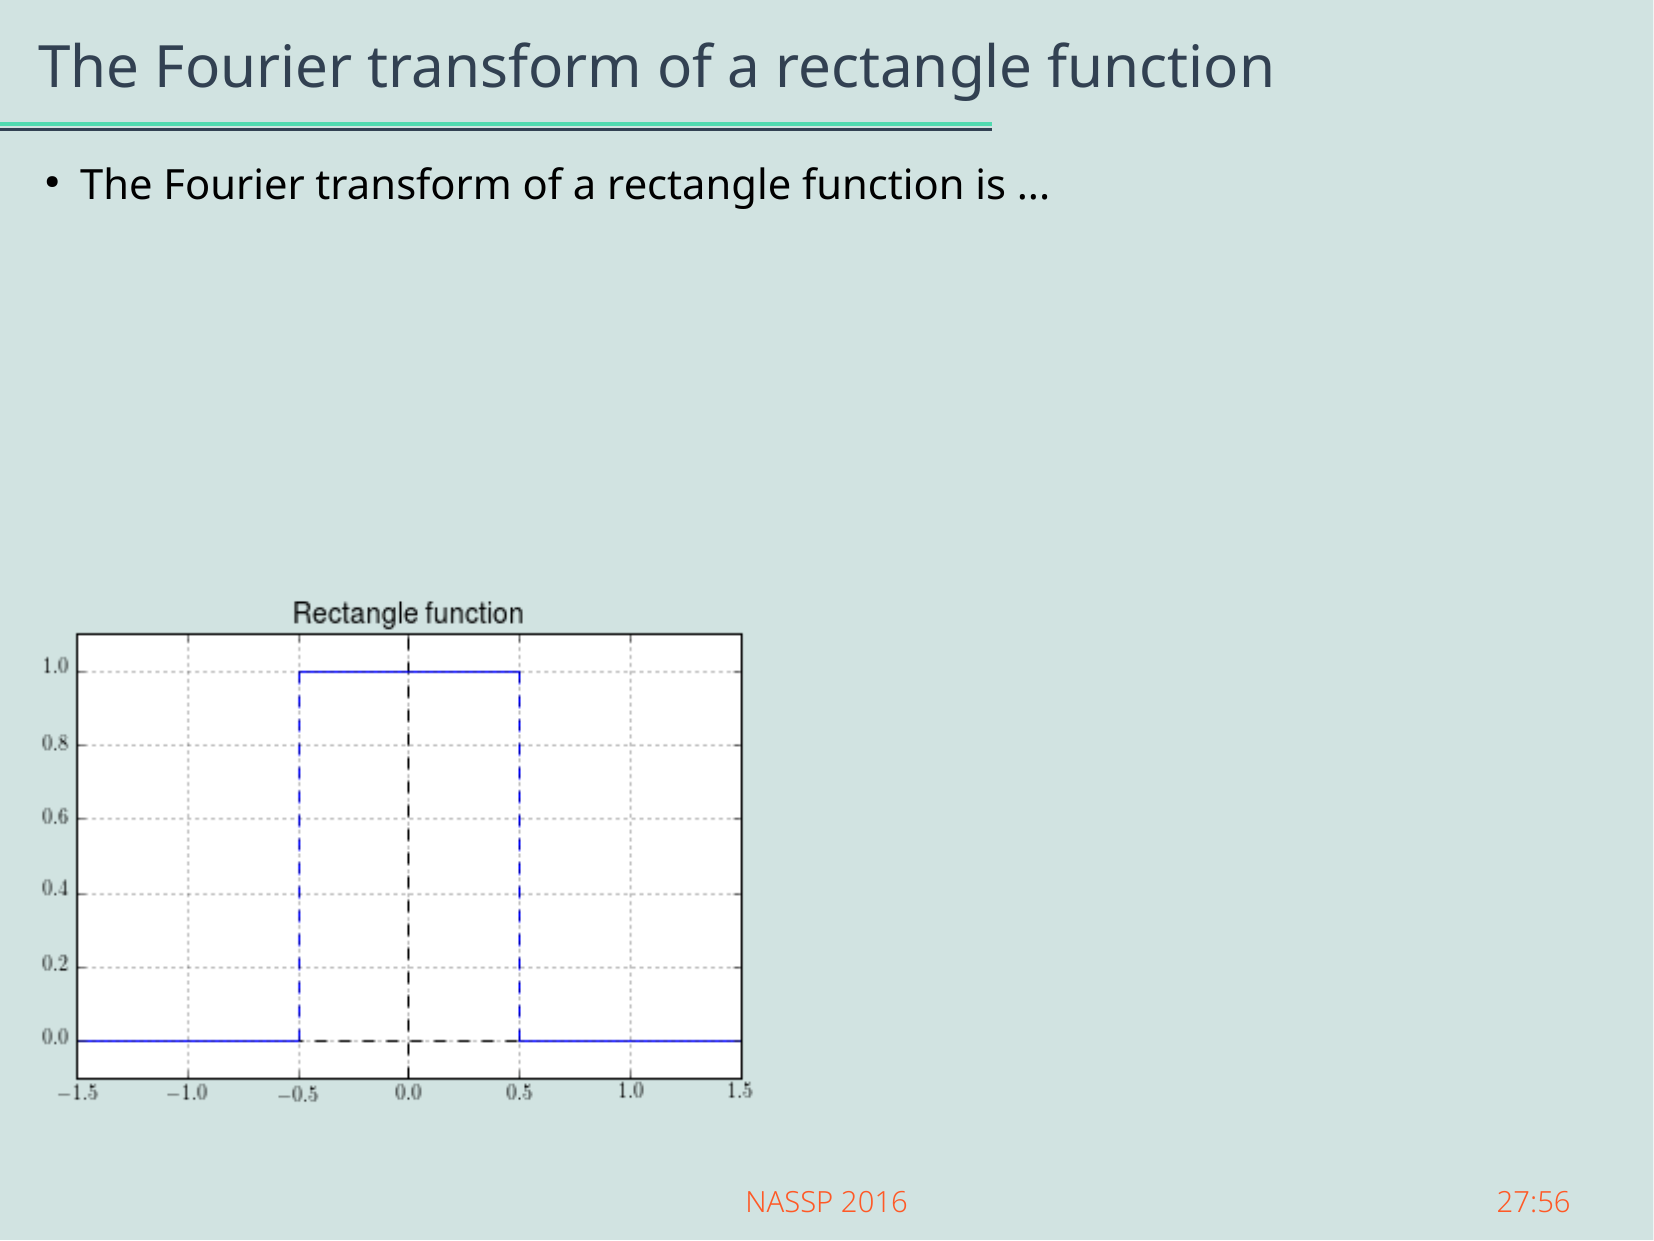

The Fourier transform of a rectangle function
The Fourier transform of a rectangle function is ...
NASSP 2016
27